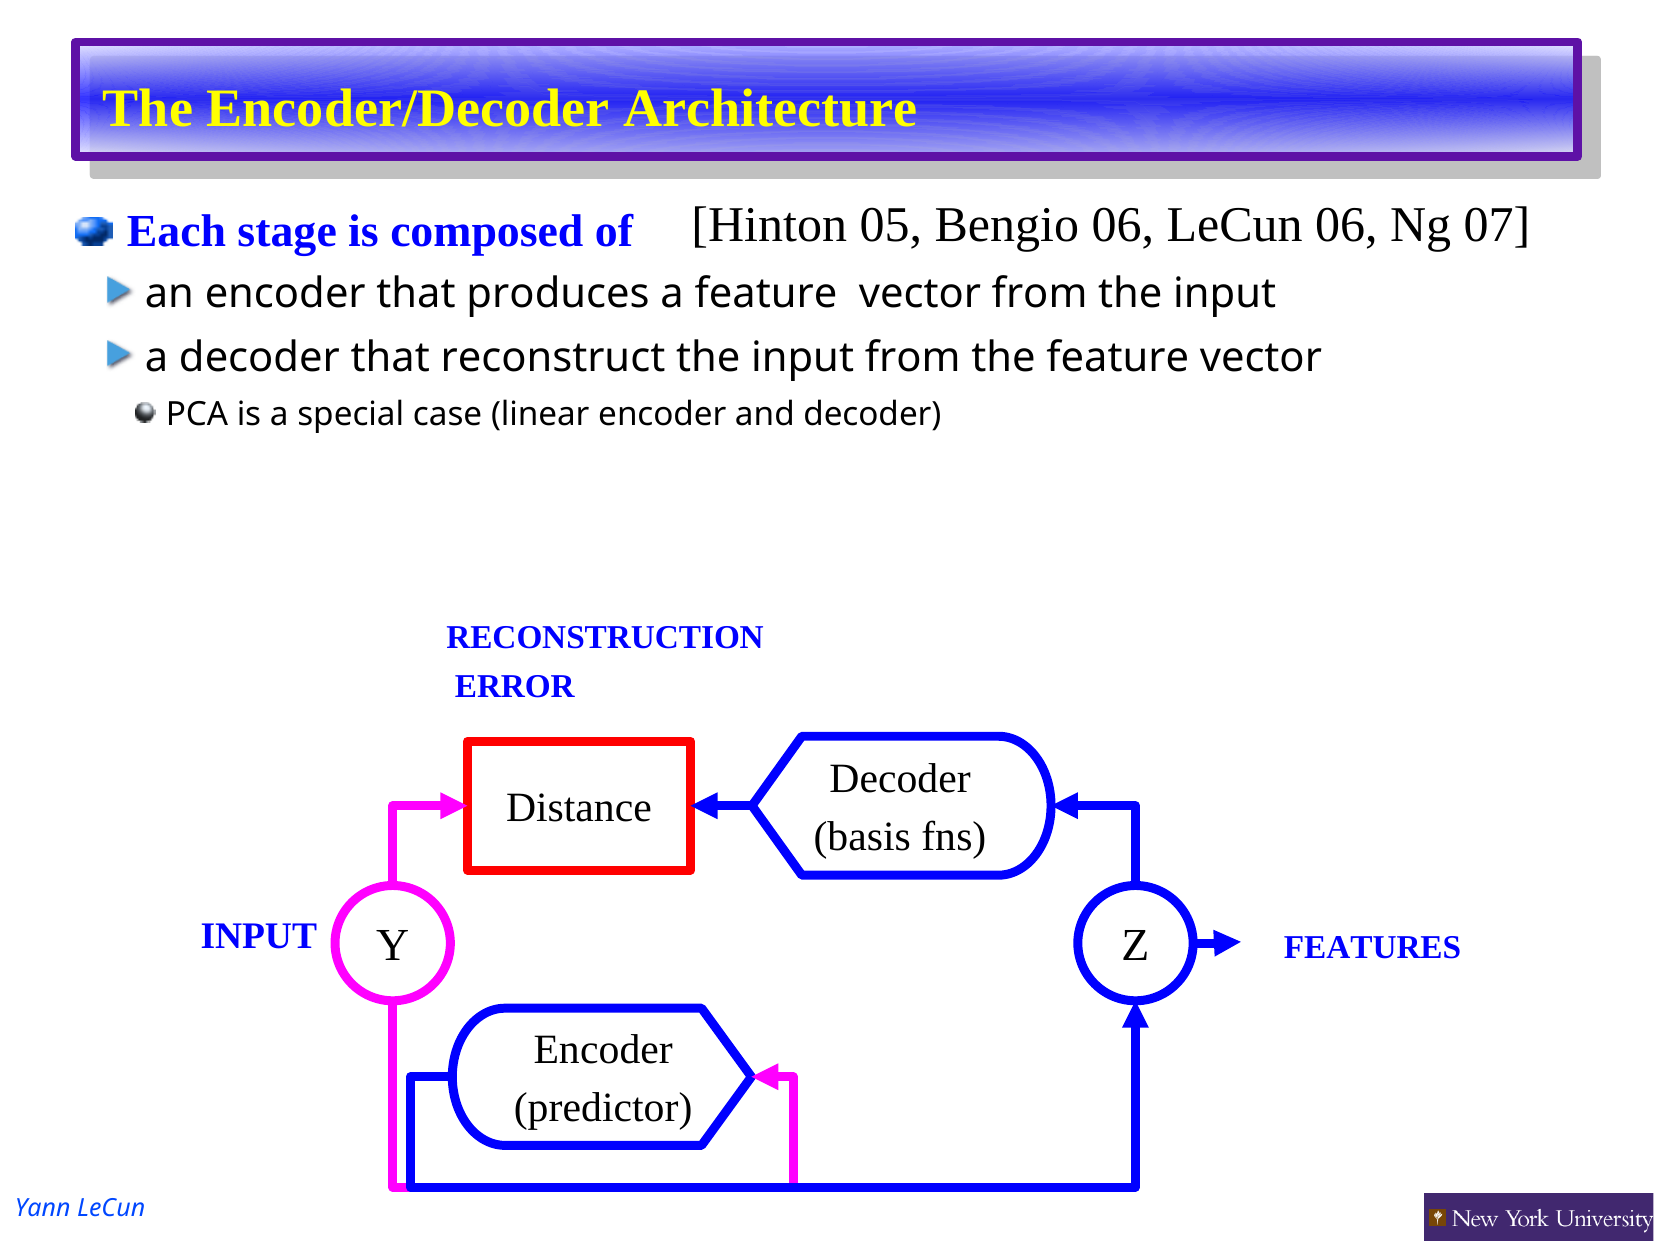

# The Encoder/Decoder Architecture
[Hinton 05, Bengio 06, LeCun 06, Ng 07]
Each stage is composed of
an encoder that produces a feature vector from the input
a decoder that reconstruct the input from the feature vector
PCA is a special case (linear encoder and decoder)
RECONSTRUCTION
 ERROR
Decoder
(basis fns)
Distance
Y
Z
Encoder
(predictor)
INPUT
FEATURES